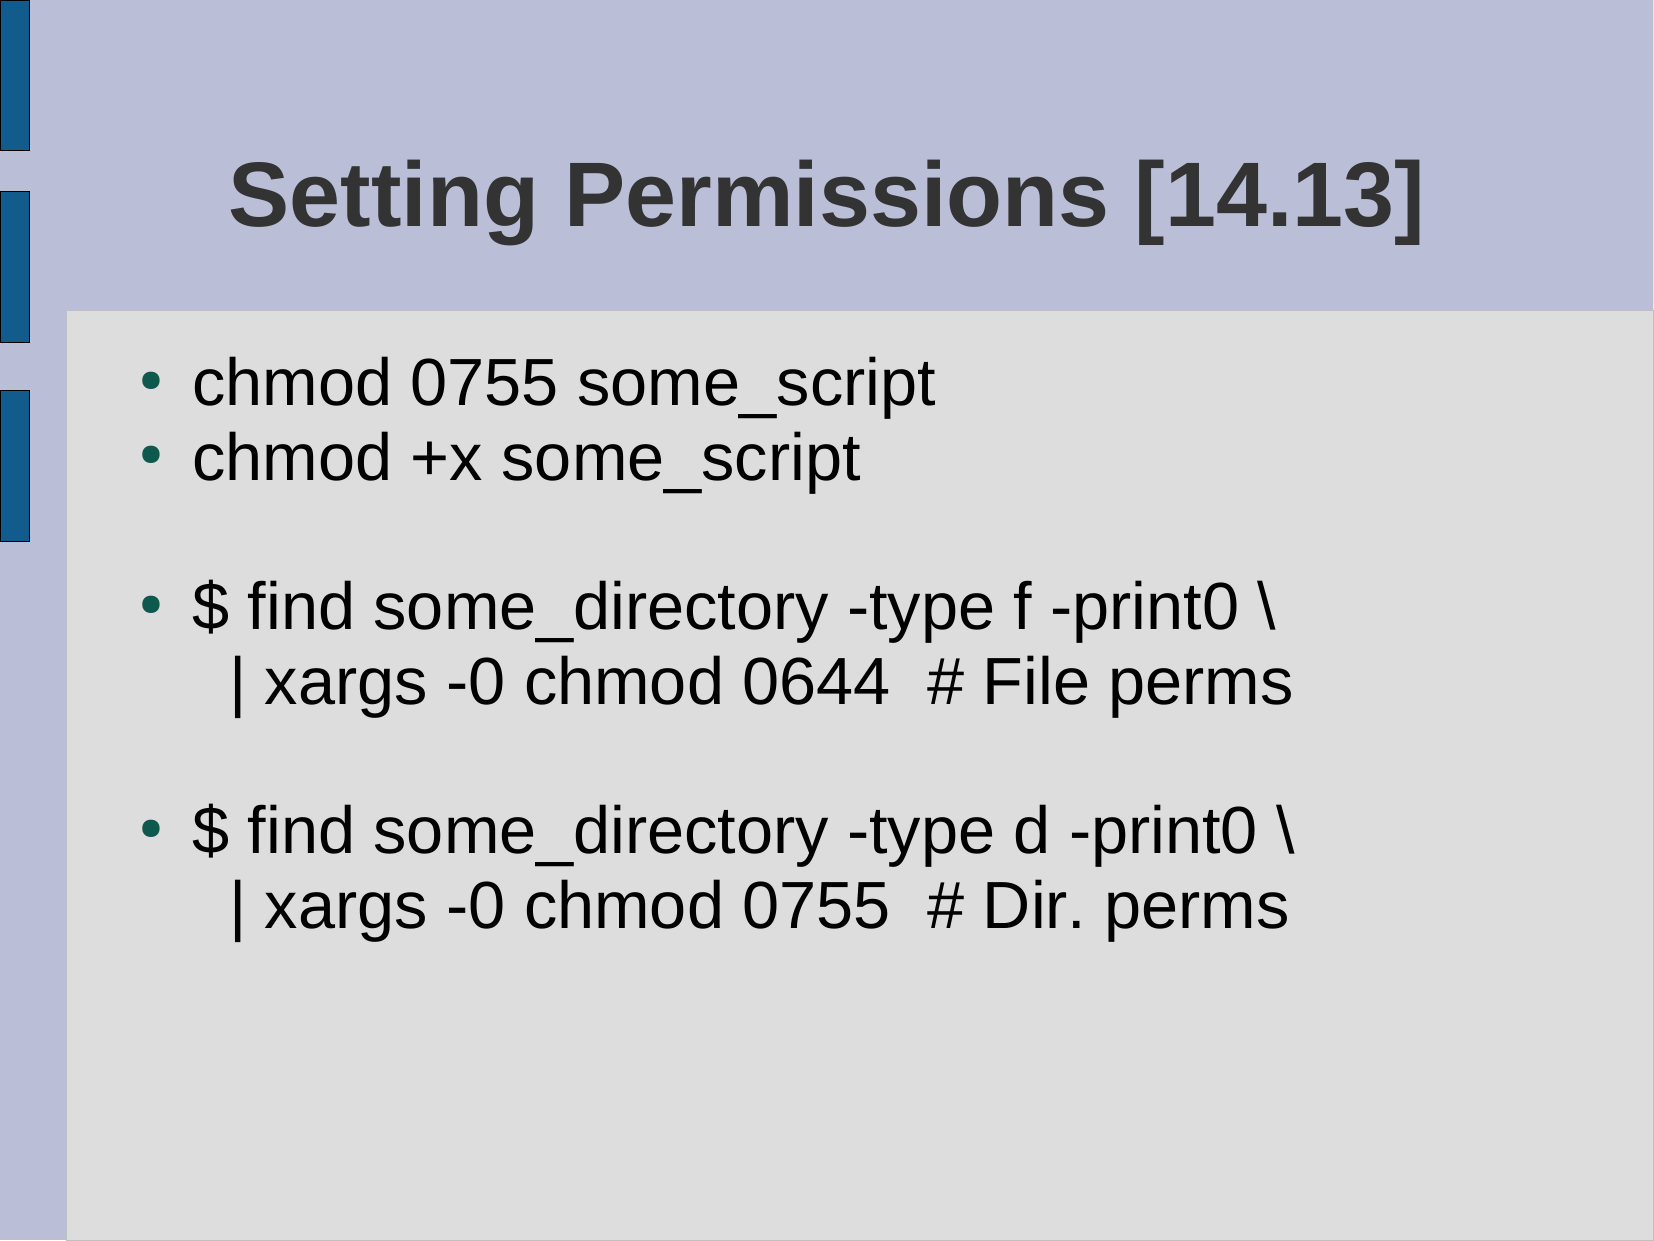

# Setting Permissions [14.13]
chmod 0755 some_script
chmod +x some_script
$ find some_directory -type f -print0 \
 | xargs -0 chmod 0644 # File perms
$ find some_directory -type d -print0 \
 | xargs -0 chmod 0755 # Dir. perms